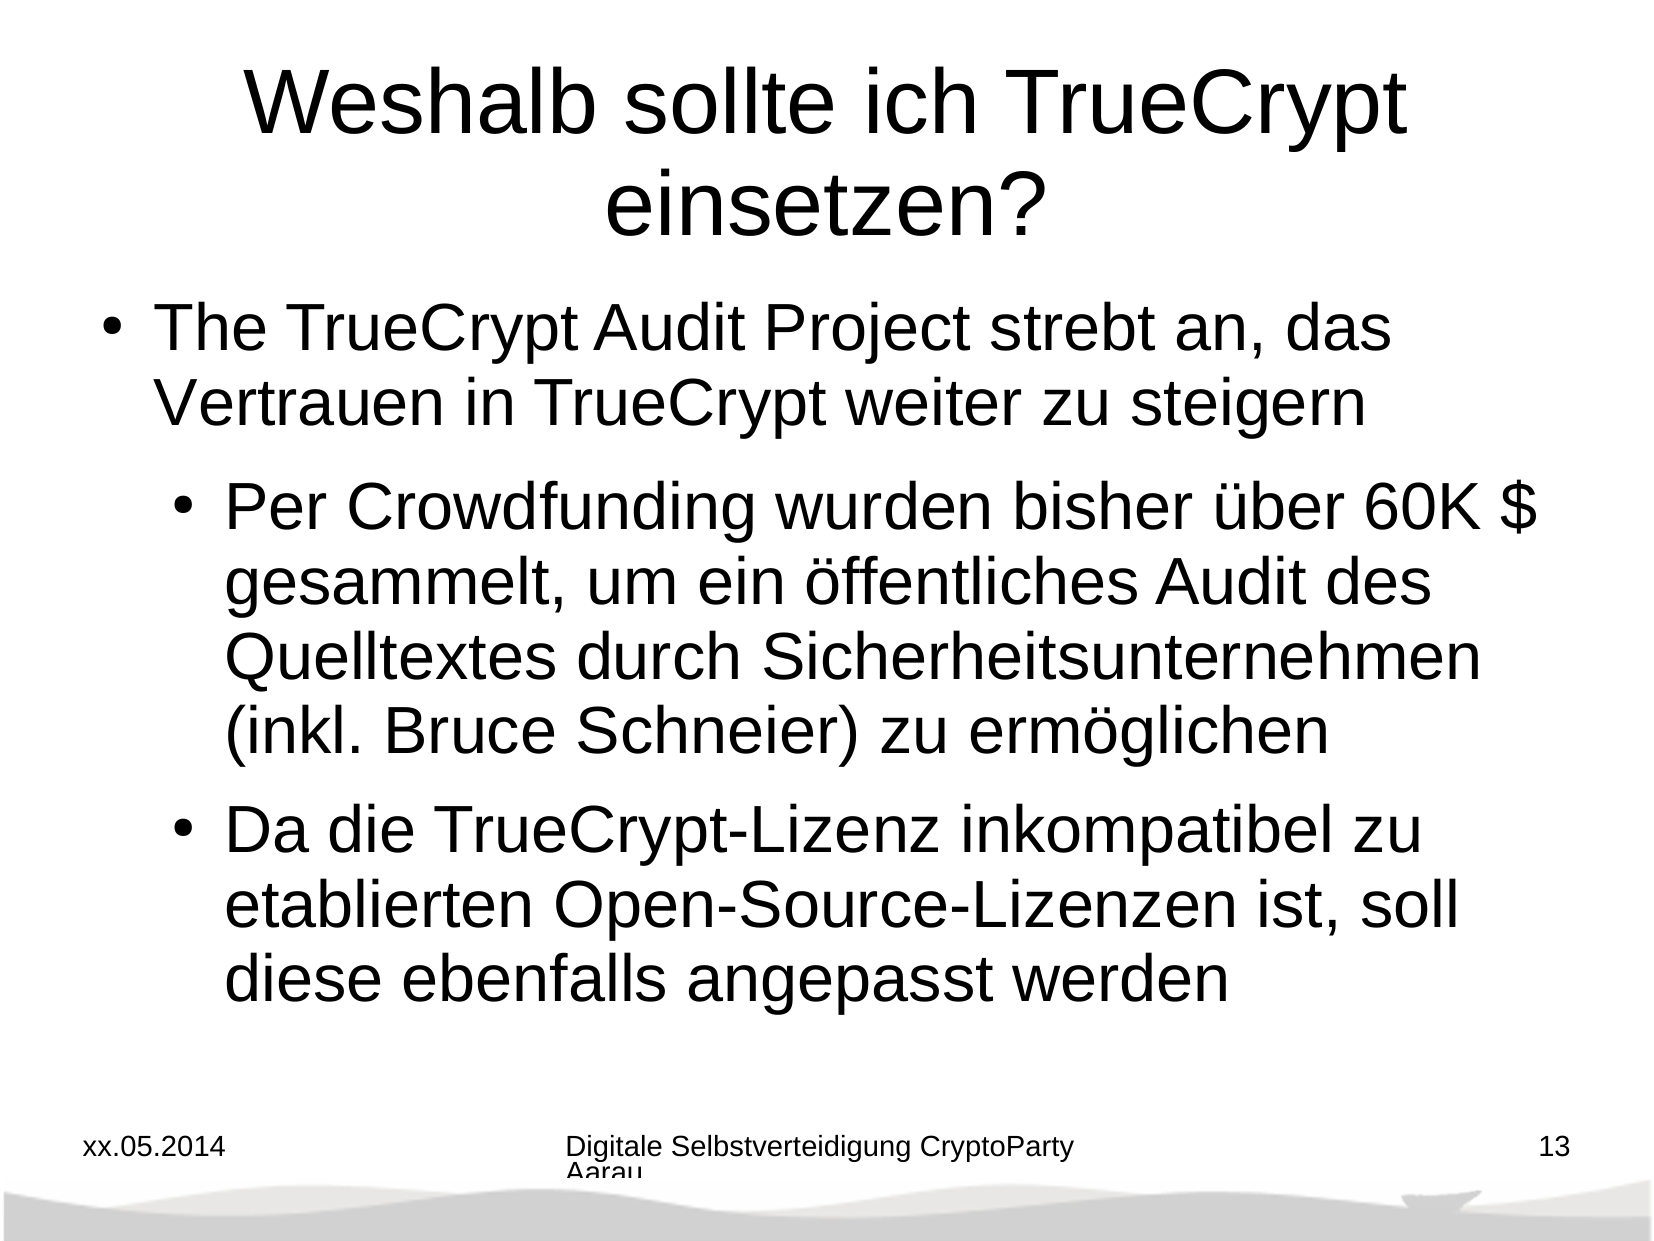

# Weshalb sollte ich TrueCrypt einsetzen?
The TrueCrypt Audit Project strebt an, das Vertrauen in TrueCrypt weiter zu steigern
Per Crowdfunding wurden bisher über 60K $ gesammelt, um ein öffentliches Audit des Quelltextes durch Sicherheitsunternehmen (inkl. Bruce Schneier) zu ermöglichen
Da die TrueCrypt-Lizenz inkompatibel zu etablierten Open-Source-Lizenzen ist, soll diese ebenfalls angepasst werden
xx.05.2014
Digitale Selbstverteidigung CryptoParty Aarau
13